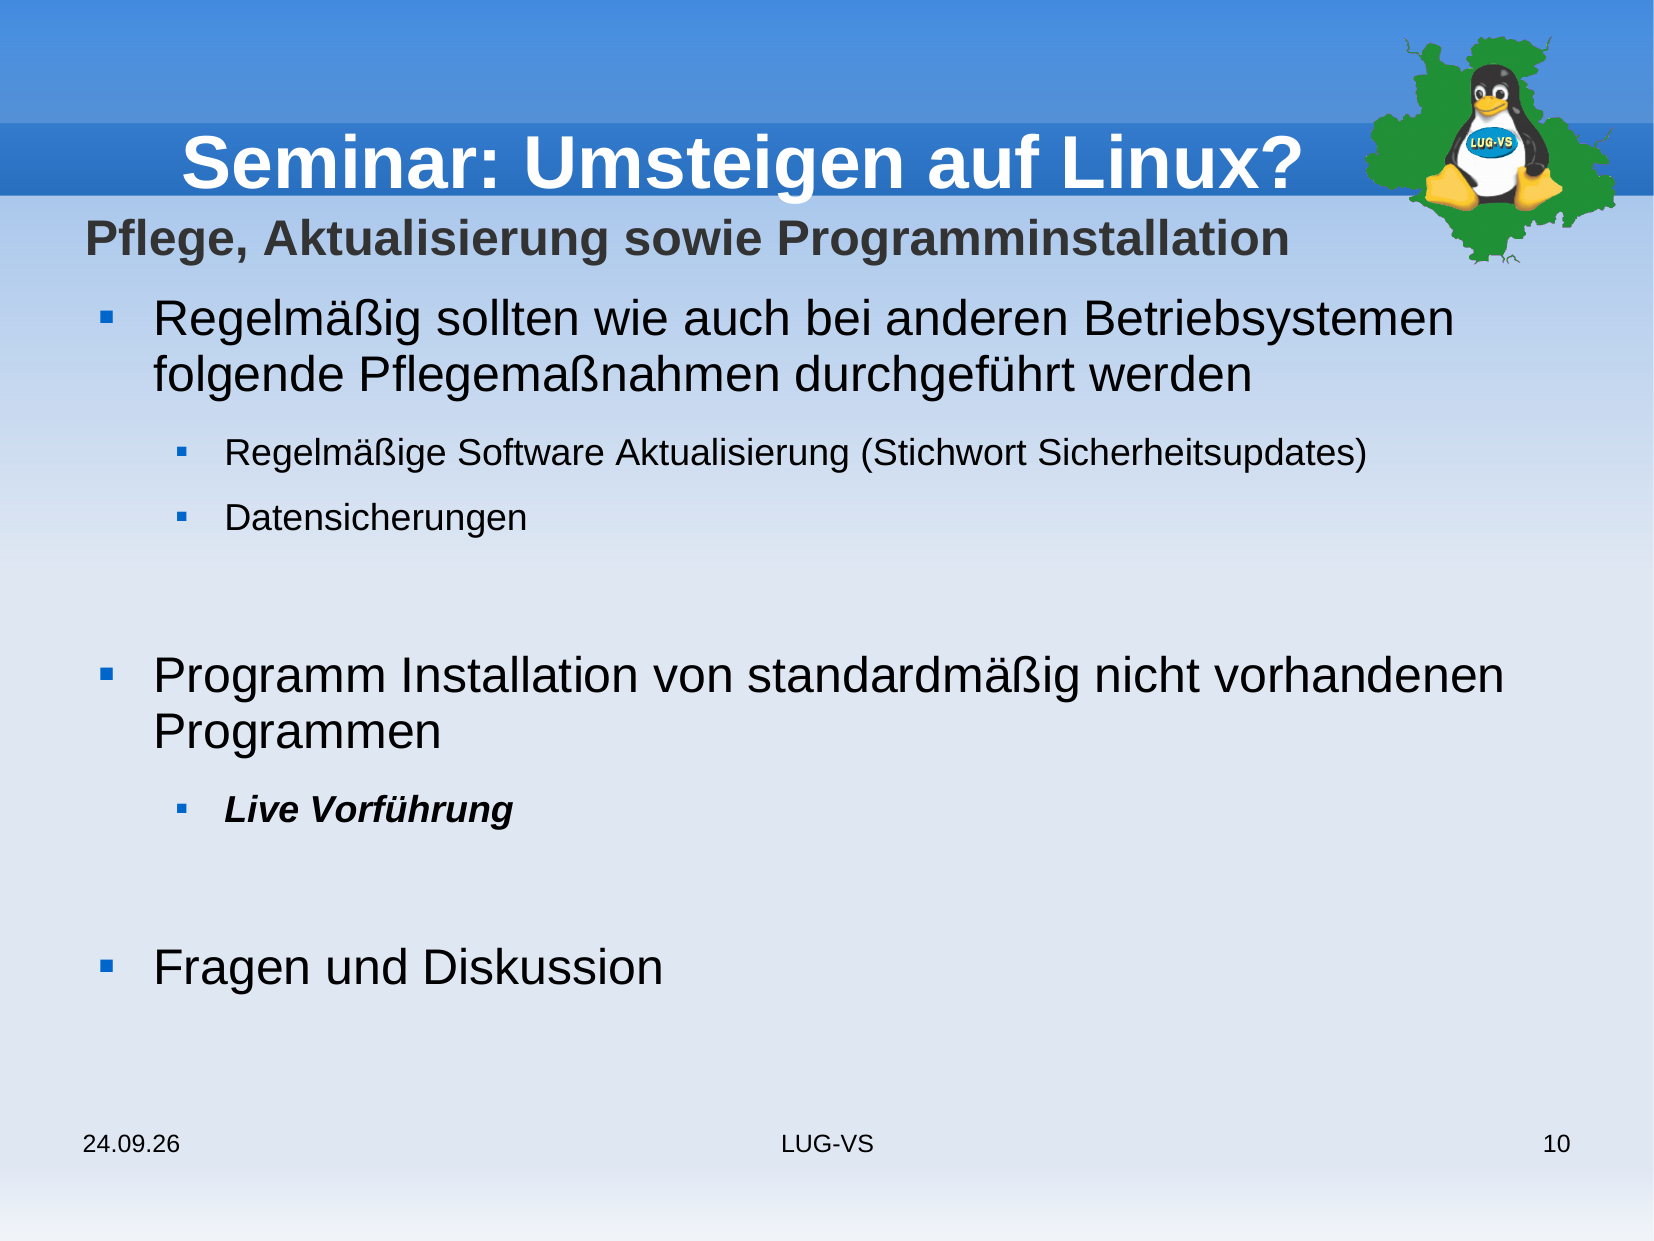

Seminar: Umsteigen auf Linux?
Pflege, Aktualisierung sowie Programminstallation
# Regelmäßig sollten wie auch bei anderen Betriebsystemen folgende Pflegemaßnahmen durchgeführt werden
Regelmäßige Software Aktualisierung (Stichwort Sicherheitsupdates)
Datensicherungen
Programm Installation von standardmäßig nicht vorhandenen Programmen
Live Vorführung
Fragen und Diskussion
LUG-VS
10